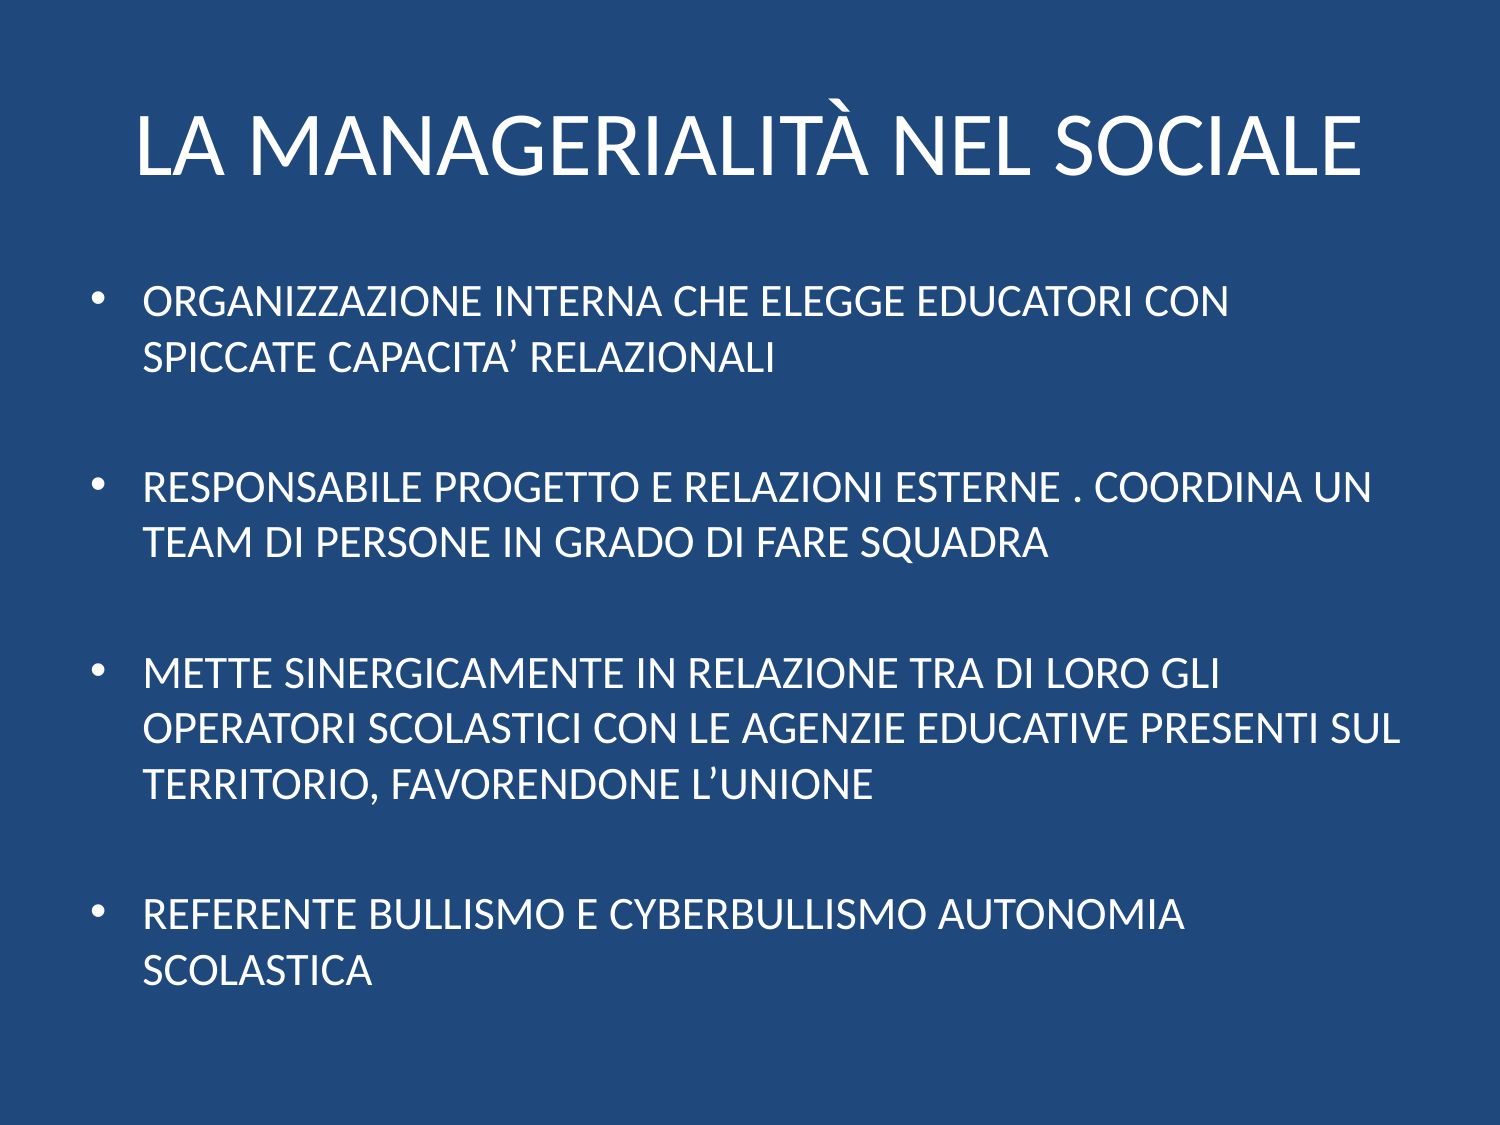

# LA MANAGERIALITÀ NEL SOCIALE
ORGANIZZAZIONE INTERNA CHE ELEGGE EDUCATORI CON SPICCATE CAPACITA’ RELAZIONALI
RESPONSABILE PROGETTO E RELAZIONI ESTERNE . COORDINA UN TEAM DI PERSONE IN GRADO DI FARE SQUADRA
METTE SINERGICAMENTE IN RELAZIONE TRA DI LORO GLI OPERATORI SCOLASTICI CON LE AGENZIE EDUCATIVE PRESENTI SUL TERRITORIO, FAVORENDONE L’UNIONE
REFERENTE BULLISMO E CYBERBULLISMO AUTONOMIA SCOLASTICA